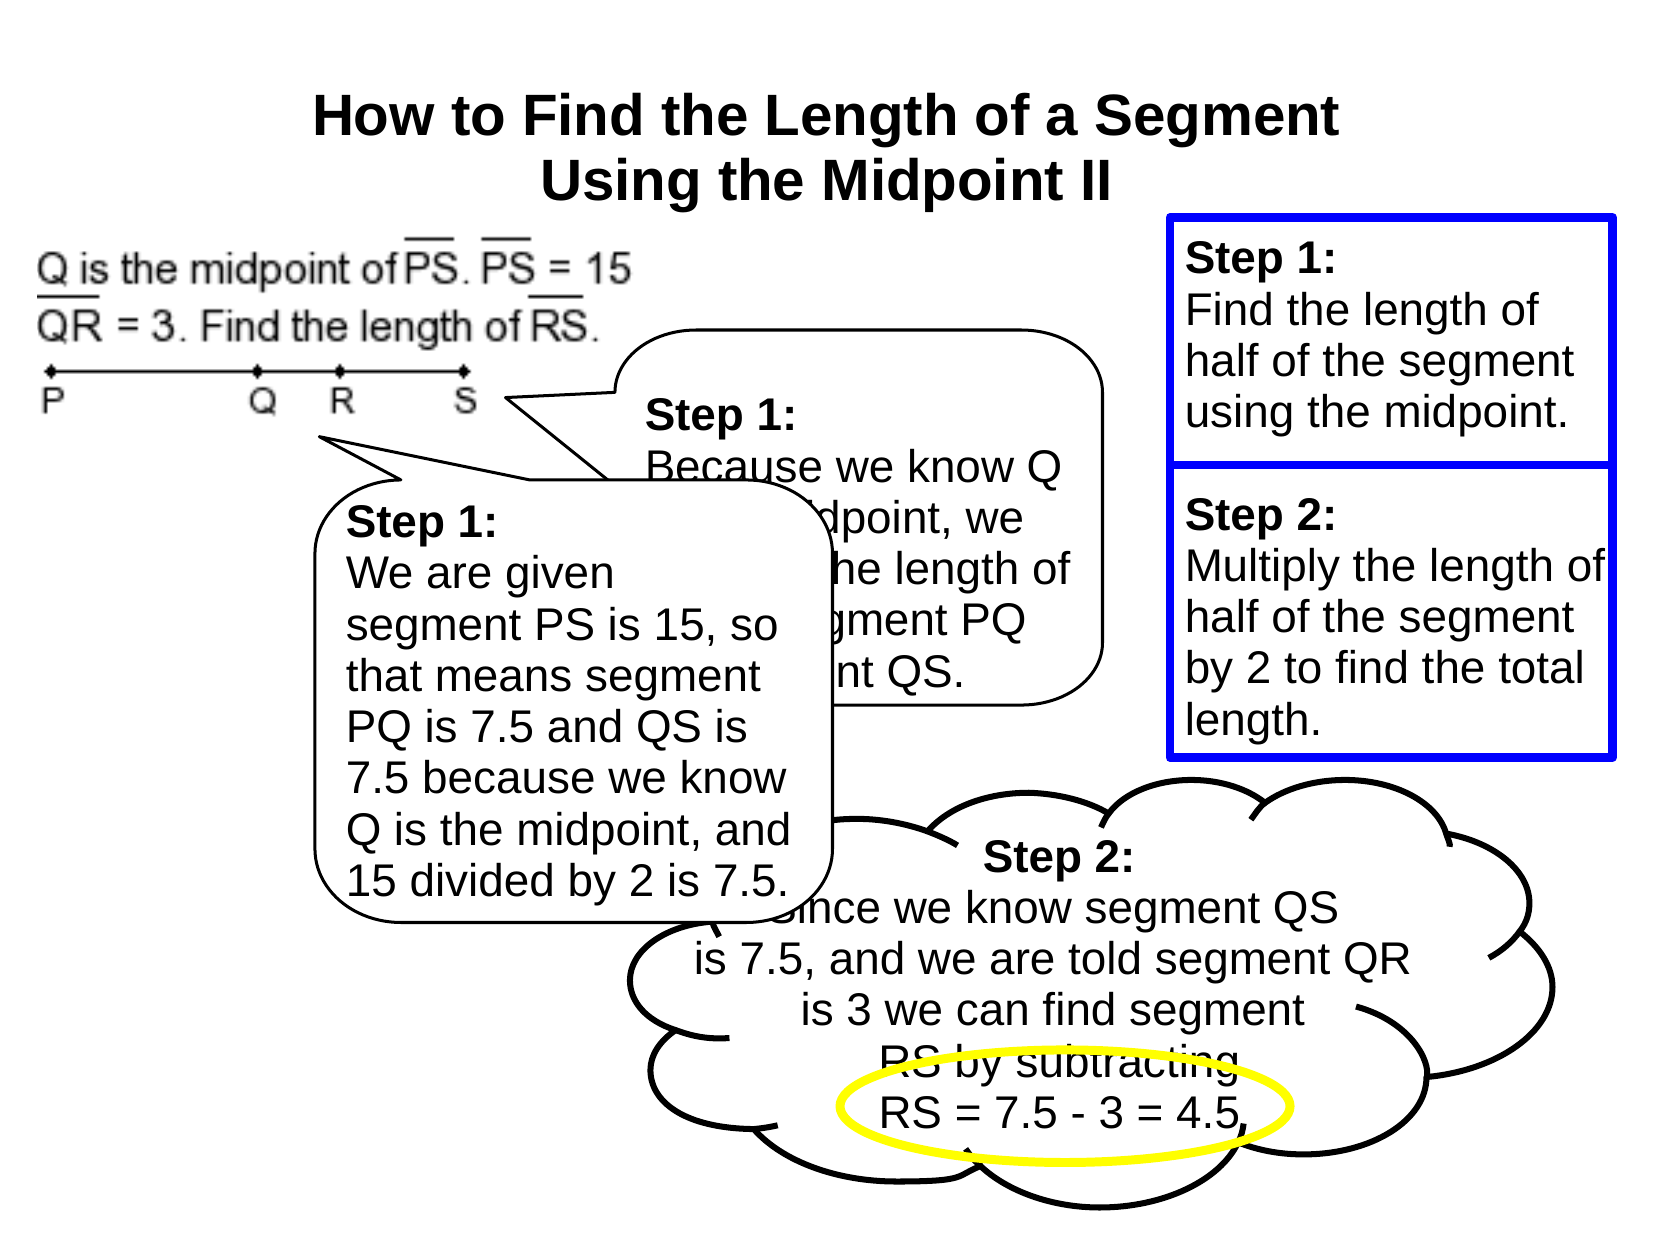

How to Find the Length of a Segment Using the Midpoint II
Step 1:
Find the length of half of the segment using the midpoint.
Step 2:
Multiply the length of half of the segment by 2 to find the total length.
Step 1:
Because we know Q is the midpoint, we can find the length of either segment PQ or segment QS.
Step 1:
We are given segment PS is 15, so that means segment PQ is 7.5 and QS is 7.5 because we know Q is the midpoint, and 15 divided by 2 is 7.5.
Step 2:
Since we know segment QS
is 7.5, and we are told segment QR
is 3 we can find segment
RS by subtracting
RS = 7.5 - 3 = 4.5